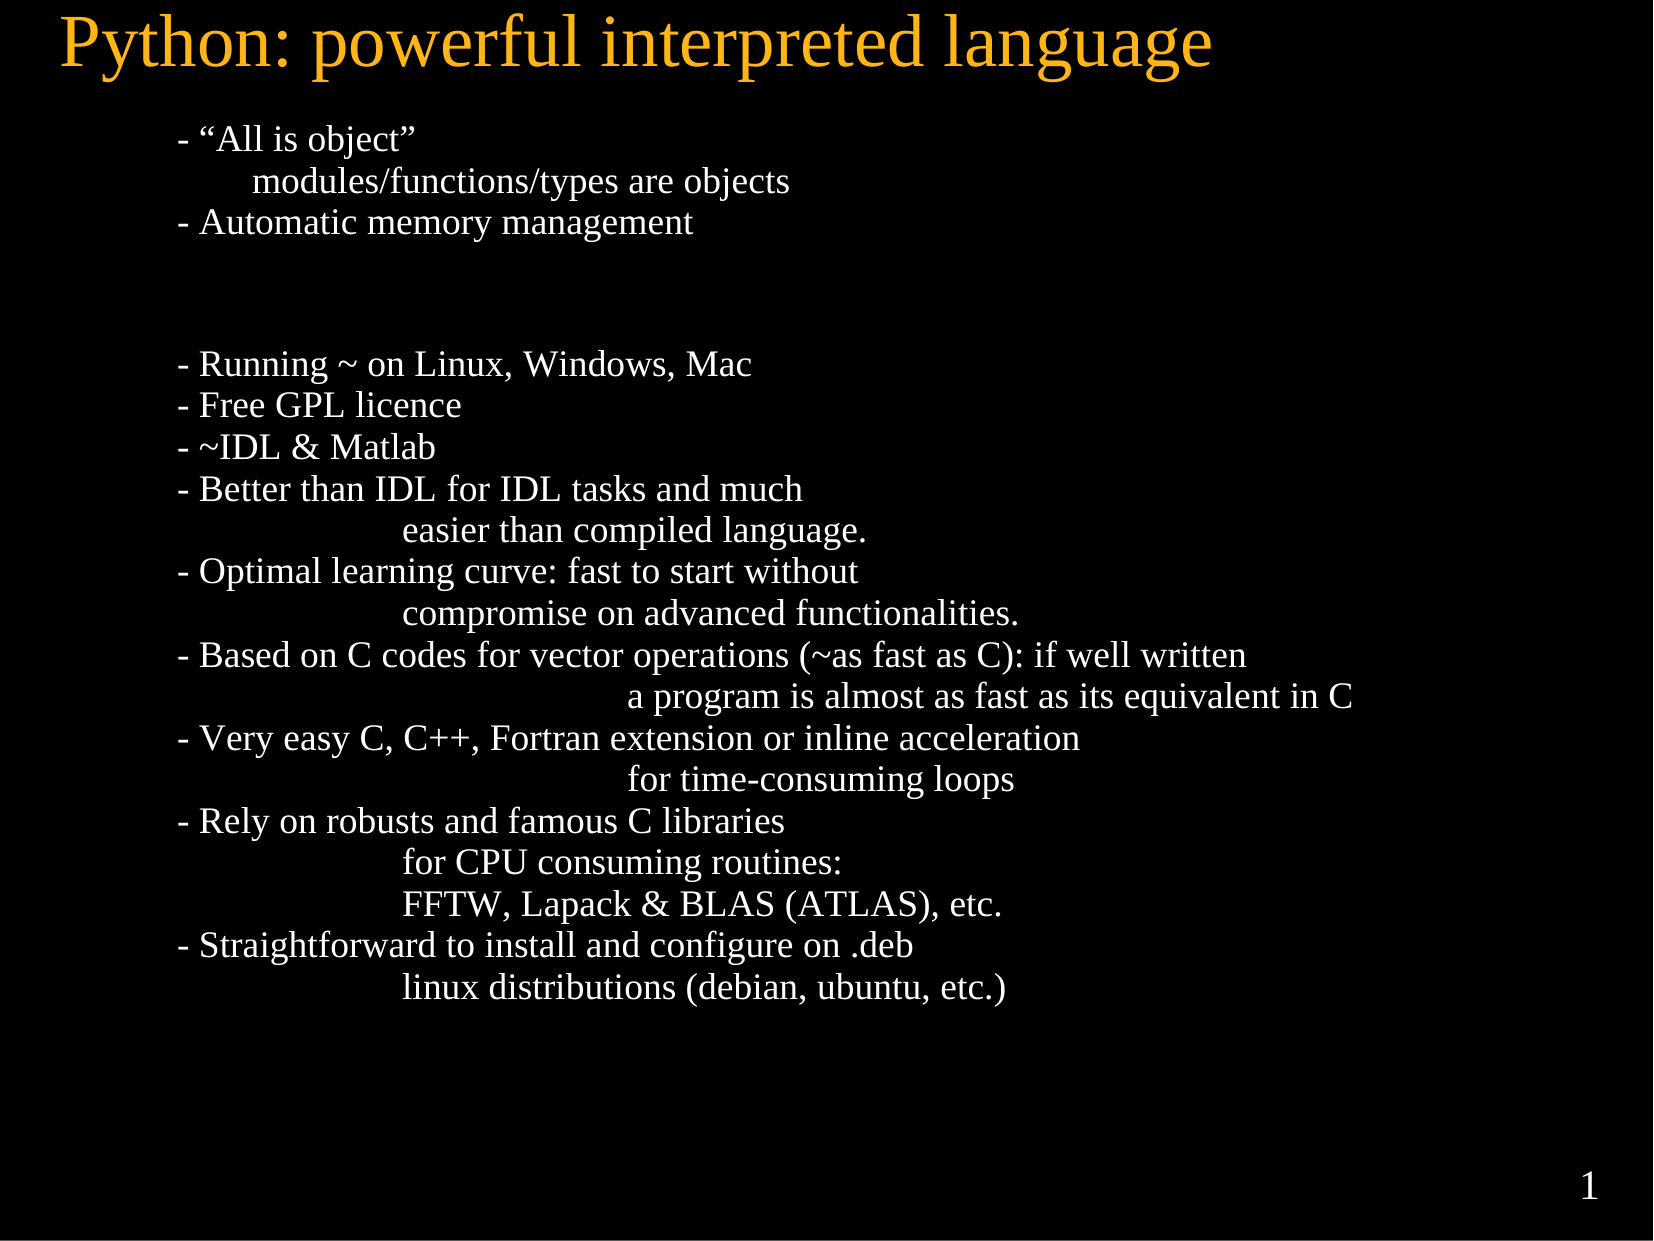

Python: powerful interpreted language
- “All is object”
	modules/functions/types are objects
- Automatic memory management
- Running ~ on Linux, Windows, Mac
- Free GPL licence
- ~IDL & Matlab
- Better than IDL for IDL tasks and much
			easier than compiled language.
- Optimal learning curve: fast to start without
			compromise on advanced functionalities.
- Based on C codes for vector operations (~as fast as C): if well written
						a program is almost as fast as its equivalent in C
- Very easy C, C++, Fortran extension or inline acceleration
						for time-consuming loops
- Rely on robusts and famous C libraries
			for CPU consuming routines:
			FFTW, Lapack & BLAS (ATLAS), etc.
- Straightforward to install and configure on .deb
			linux distributions (debian, ubuntu, etc.)